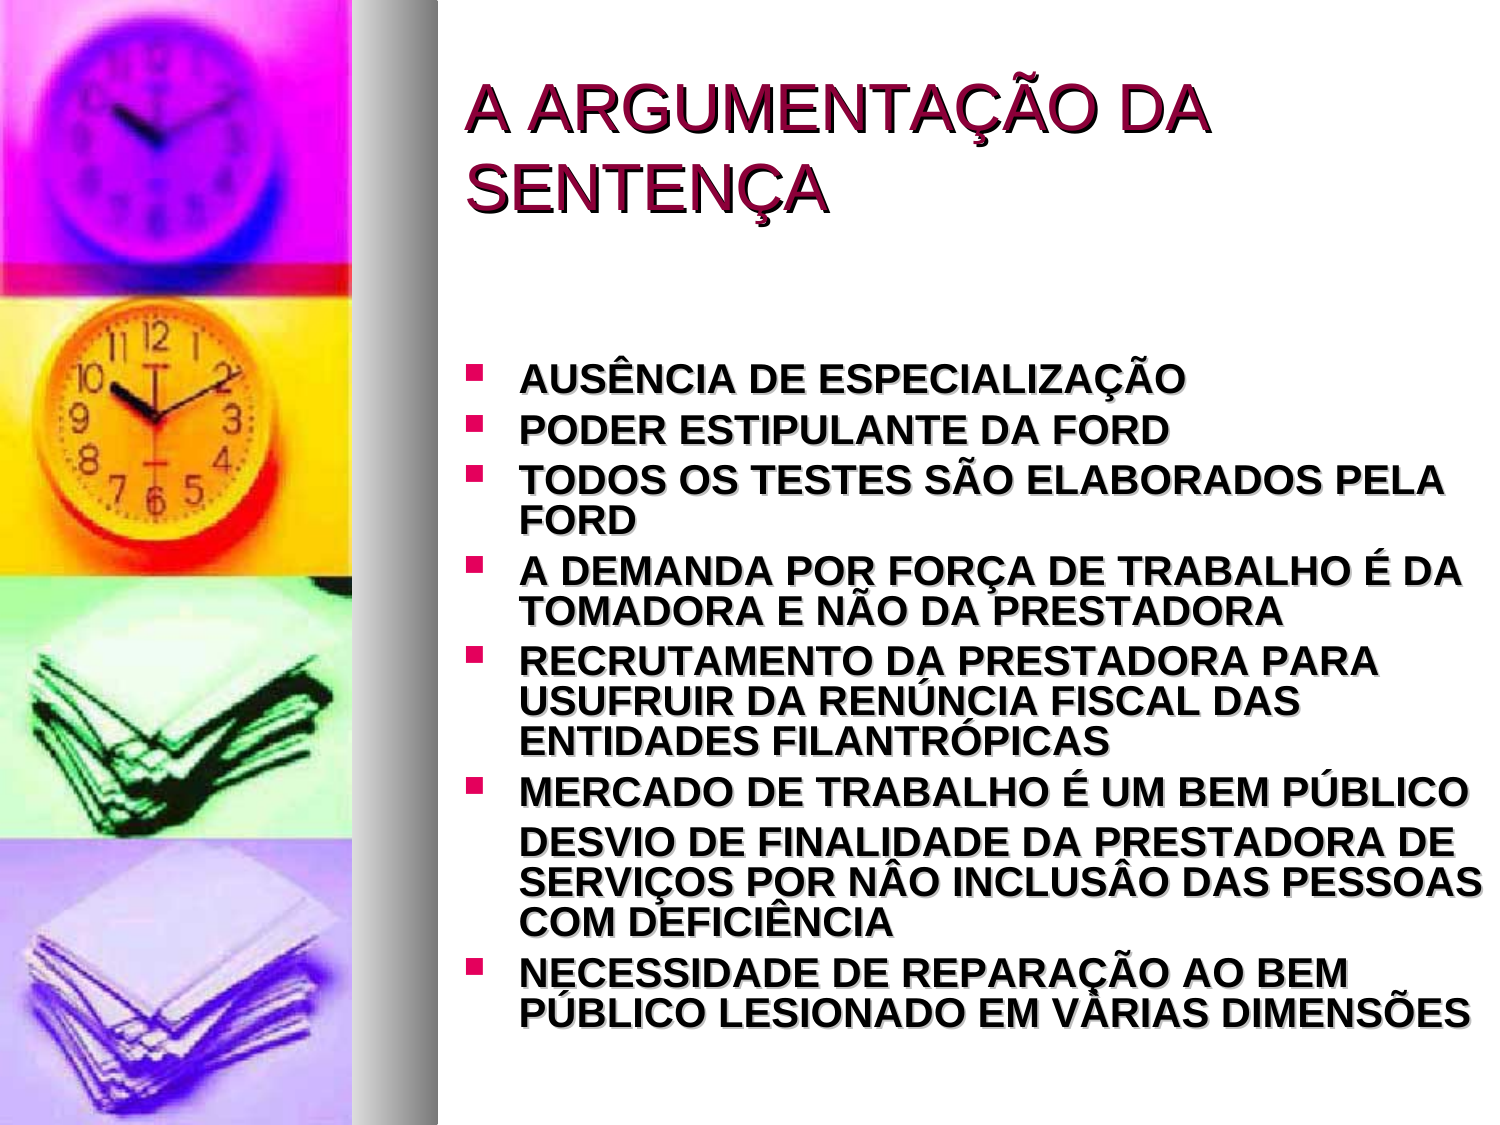

# A ARGUMENTAÇÃO DA SENTENÇA
AUSÊNCIA DE ESPECIALIZAÇÃO
PODER ESTIPULANTE DA FORD
TODOS OS TESTES SÃO ELABORADOS PELA FORD
A DEMANDA POR FORÇA DE TRABALHO É DA TOMADORA E NÃO DA PRESTADORA
RECRUTAMENTO DA PRESTADORA PARA USUFRUIR DA RENÚNCIA FISCAL DAS ENTIDADES FILANTRÓPICAS
MERCADO DE TRABALHO É UM BEM PÚBLICO
DESVIO DE FINALIDADE DA PRESTADORA DE SERVIÇOS POR NÂO INCLUSÂO DAS PESSOAS COM DEFICIÊNCIA
NECESSIDADE DE REPARAÇÃO AO BEM PÚBLICO LESIONADO EM VÀRIAS DIMENSÕES